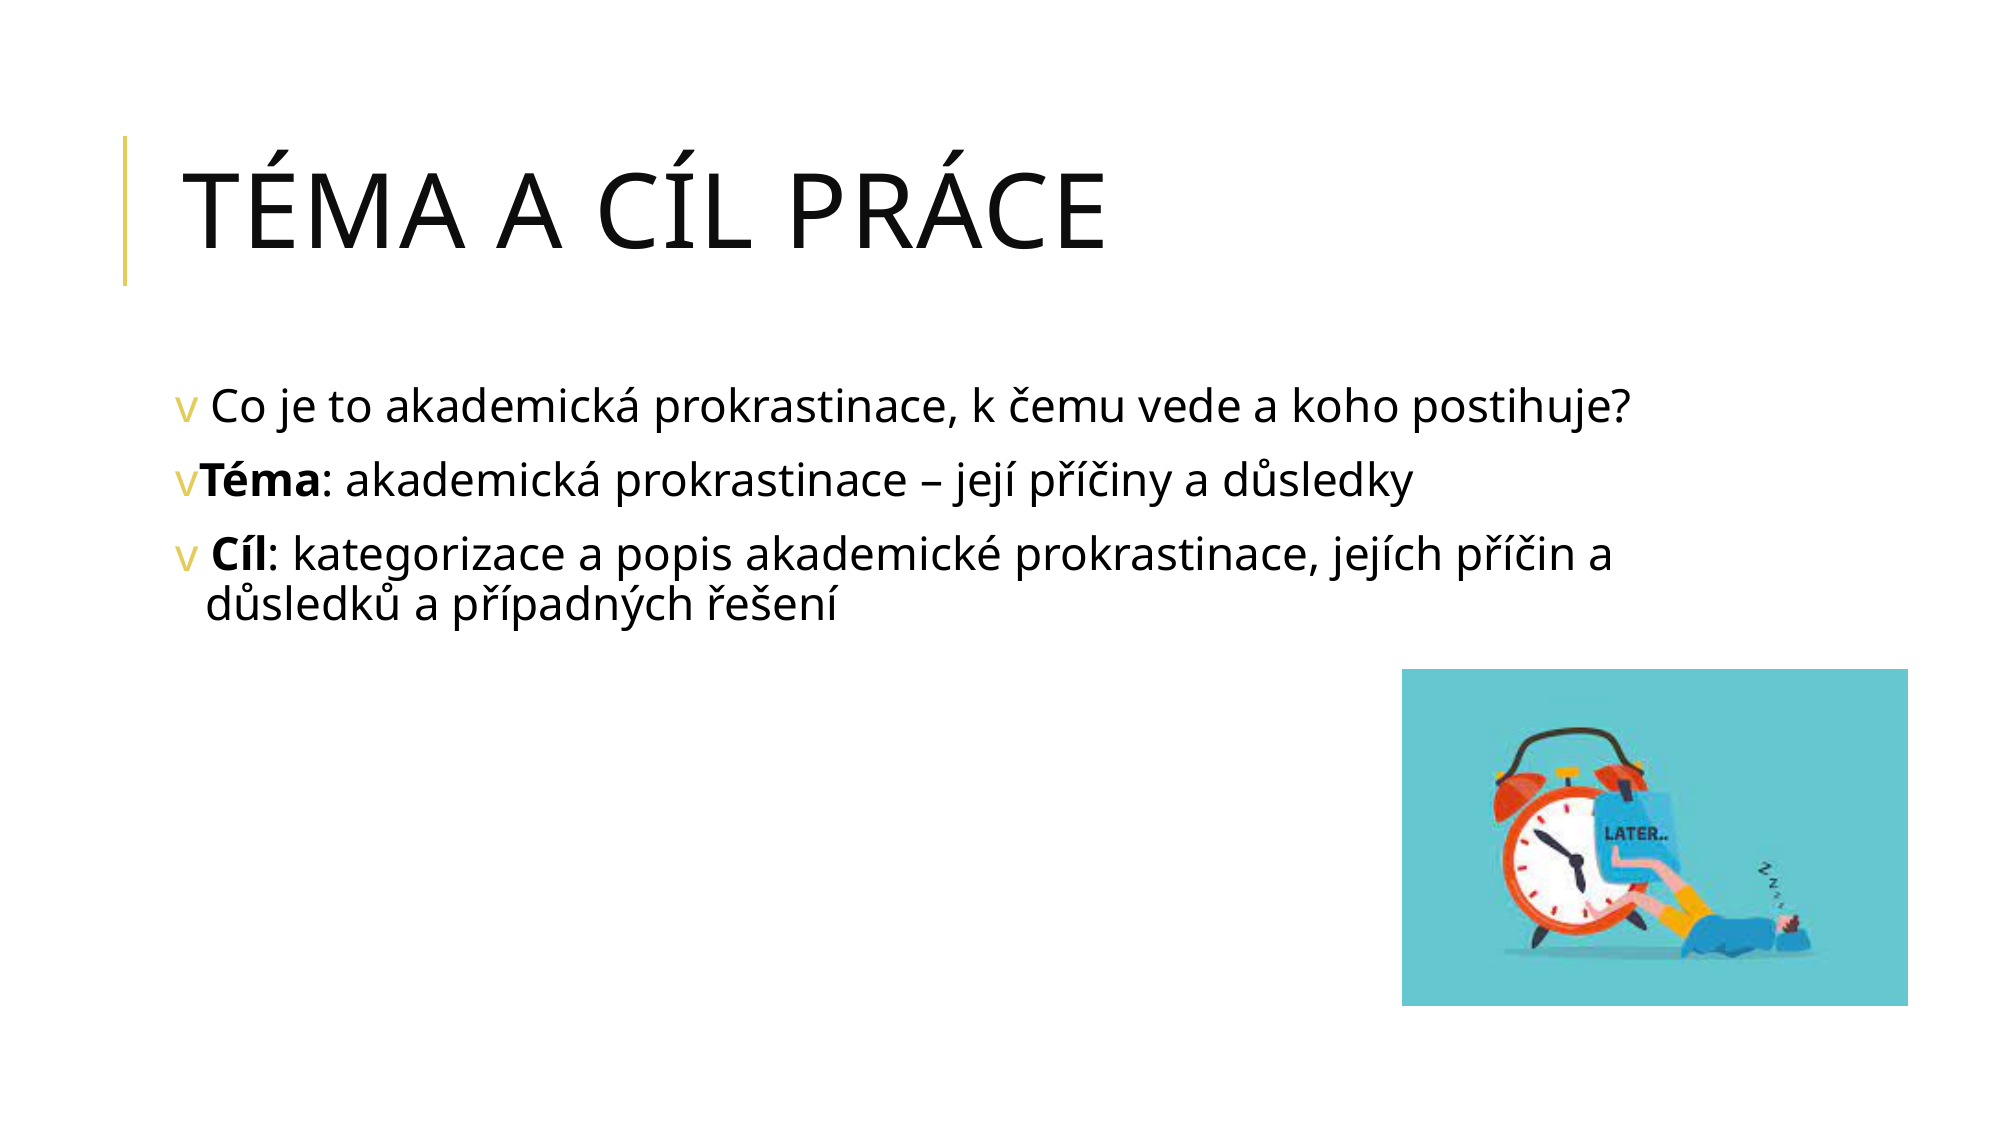

# Téma a cíl práce
 Co je to akademická prokrastinace, k čemu vede a koho postihuje?
Téma: akademická prokrastinace – její příčiny a důsledky
 Cíl: kategorizace a popis akademické prokrastinace, jejích příčin a důsledků a případných řešení